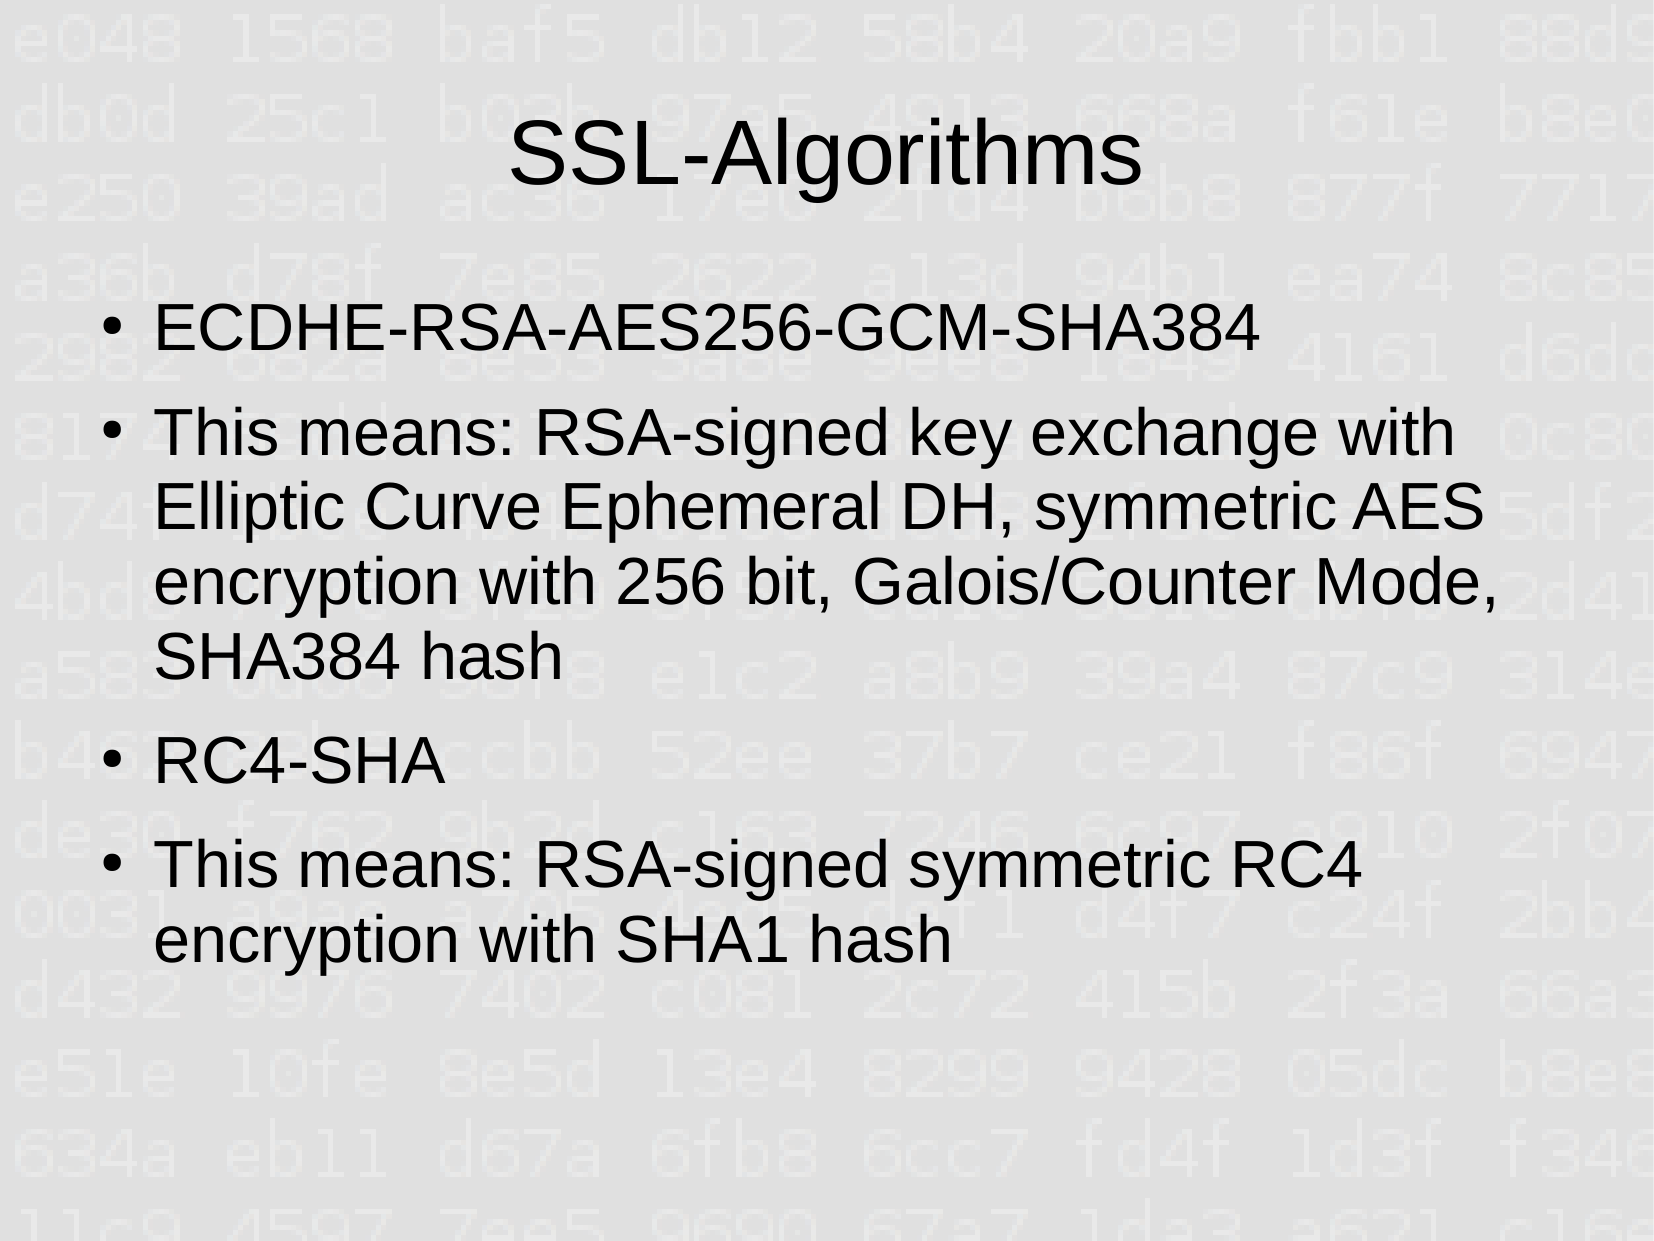

# SSL-Algorithms
ECDHE-RSA-AES256-GCM-SHA384
This means: RSA-signed key exchange with Elliptic Curve Ephemeral DH, symmetric AES encryption with 256 bit, Galois/Counter Mode, SHA384 hash
RC4-SHA
This means: RSA-signed symmetric RC4 encryption with SHA1 hash